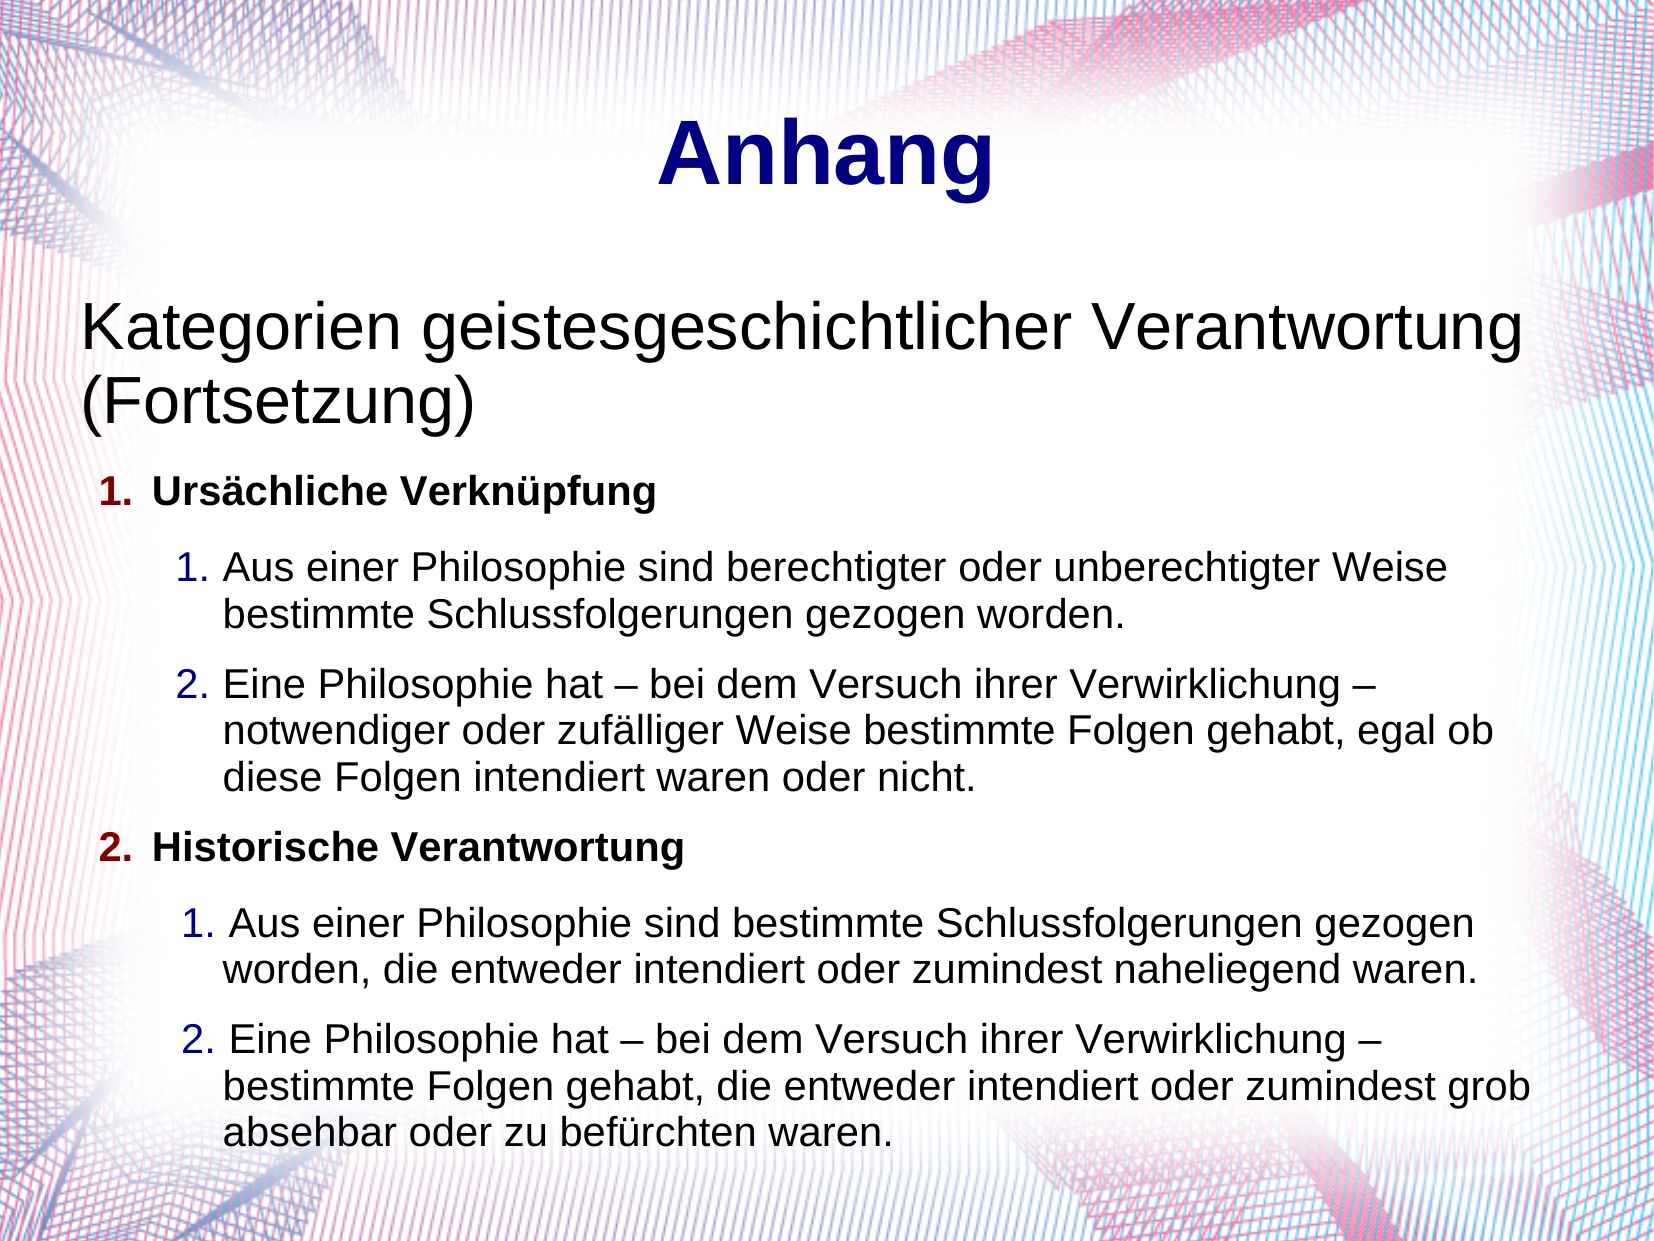

# Anhang
Kategorien geistesgeschichtlicher Verantwortung (Fortsetzung)
Ursächliche Verknüpfung
Aus einer Philosophie sind berechtigter oder unberechtigter Weise bestimmte Schlussfolgerungen gezogen worden.
Eine Philosophie hat – bei dem Versuch ihrer Verwirklichung – notwendiger oder zufälliger Weise bestimmte Folgen gehabt, egal ob diese Folgen intendiert waren oder nicht.
Historische Verantwortung
Aus einer Philosophie sind bestimmte Schlussfolgerungen gezogen worden, die entweder intendiert oder zumindest naheliegend waren.
Eine Philosophie hat – bei dem Versuch ihrer Verwirklichung – bestimmte Folgen gehabt, die entweder intendiert oder zumindest grob absehbar oder zu befürchten waren.